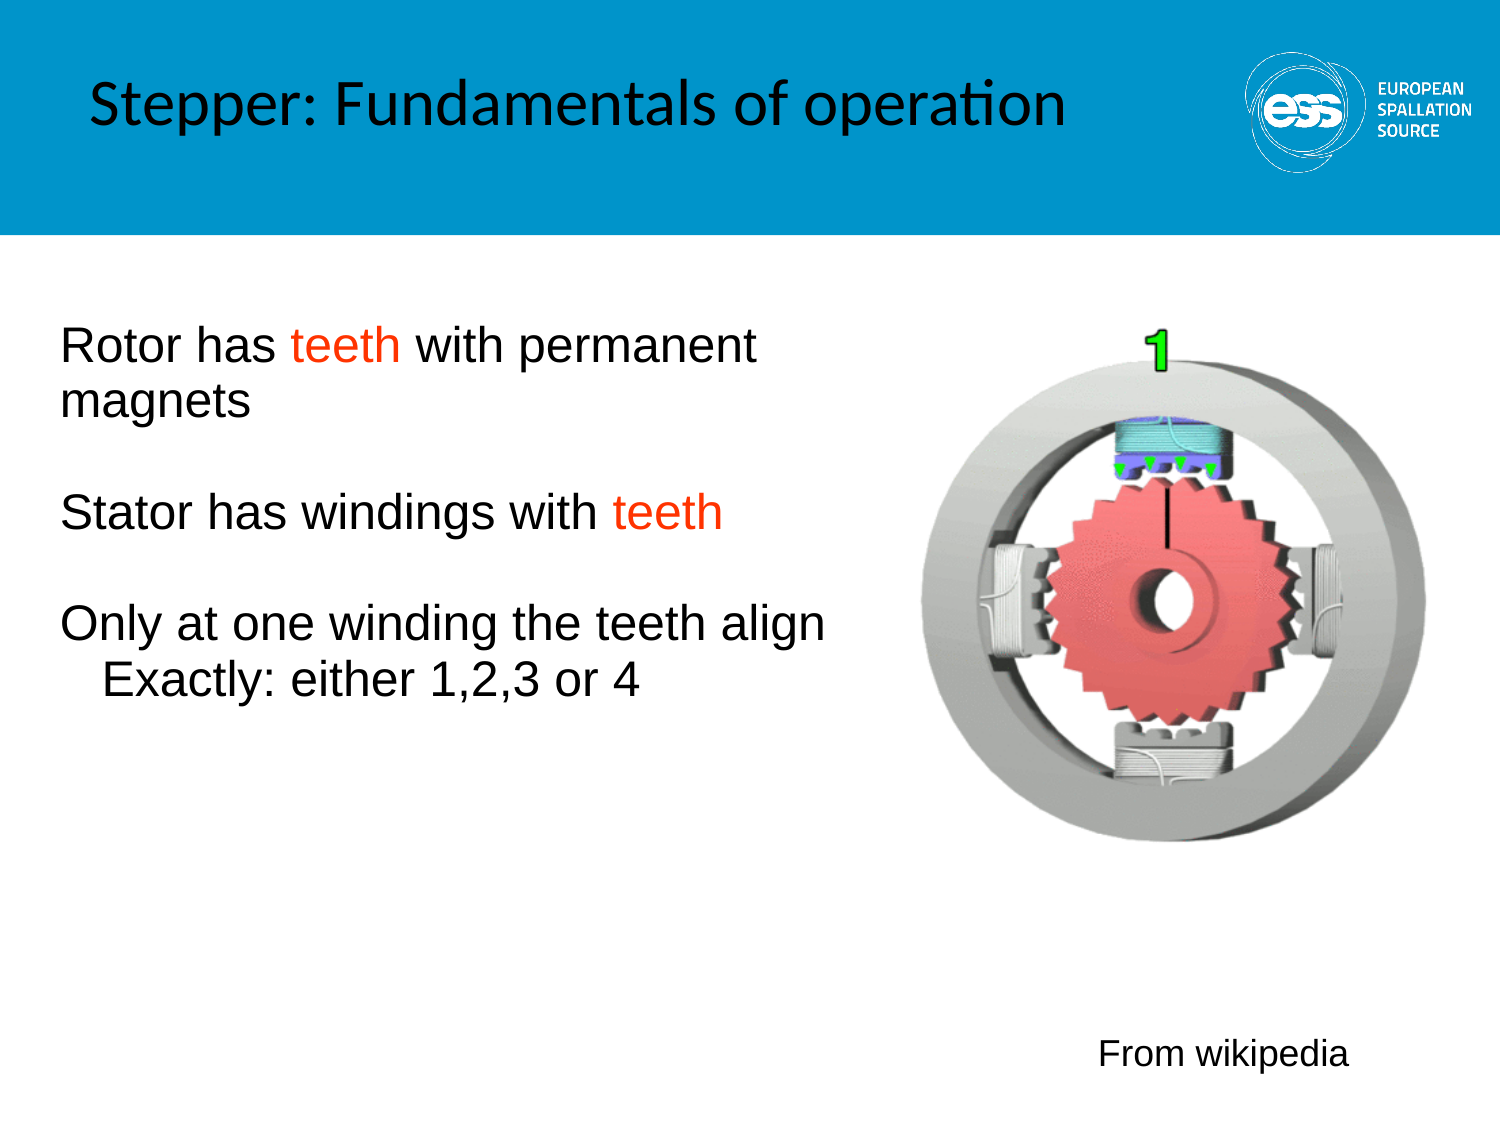

# Stepper: Fundamentals of operation
Rotor has teeth with permanent magnets
Stator has windings with teeth
Only at one winding the teeth align
 Exactly: either 1,2,3 or 4
From wikipedia